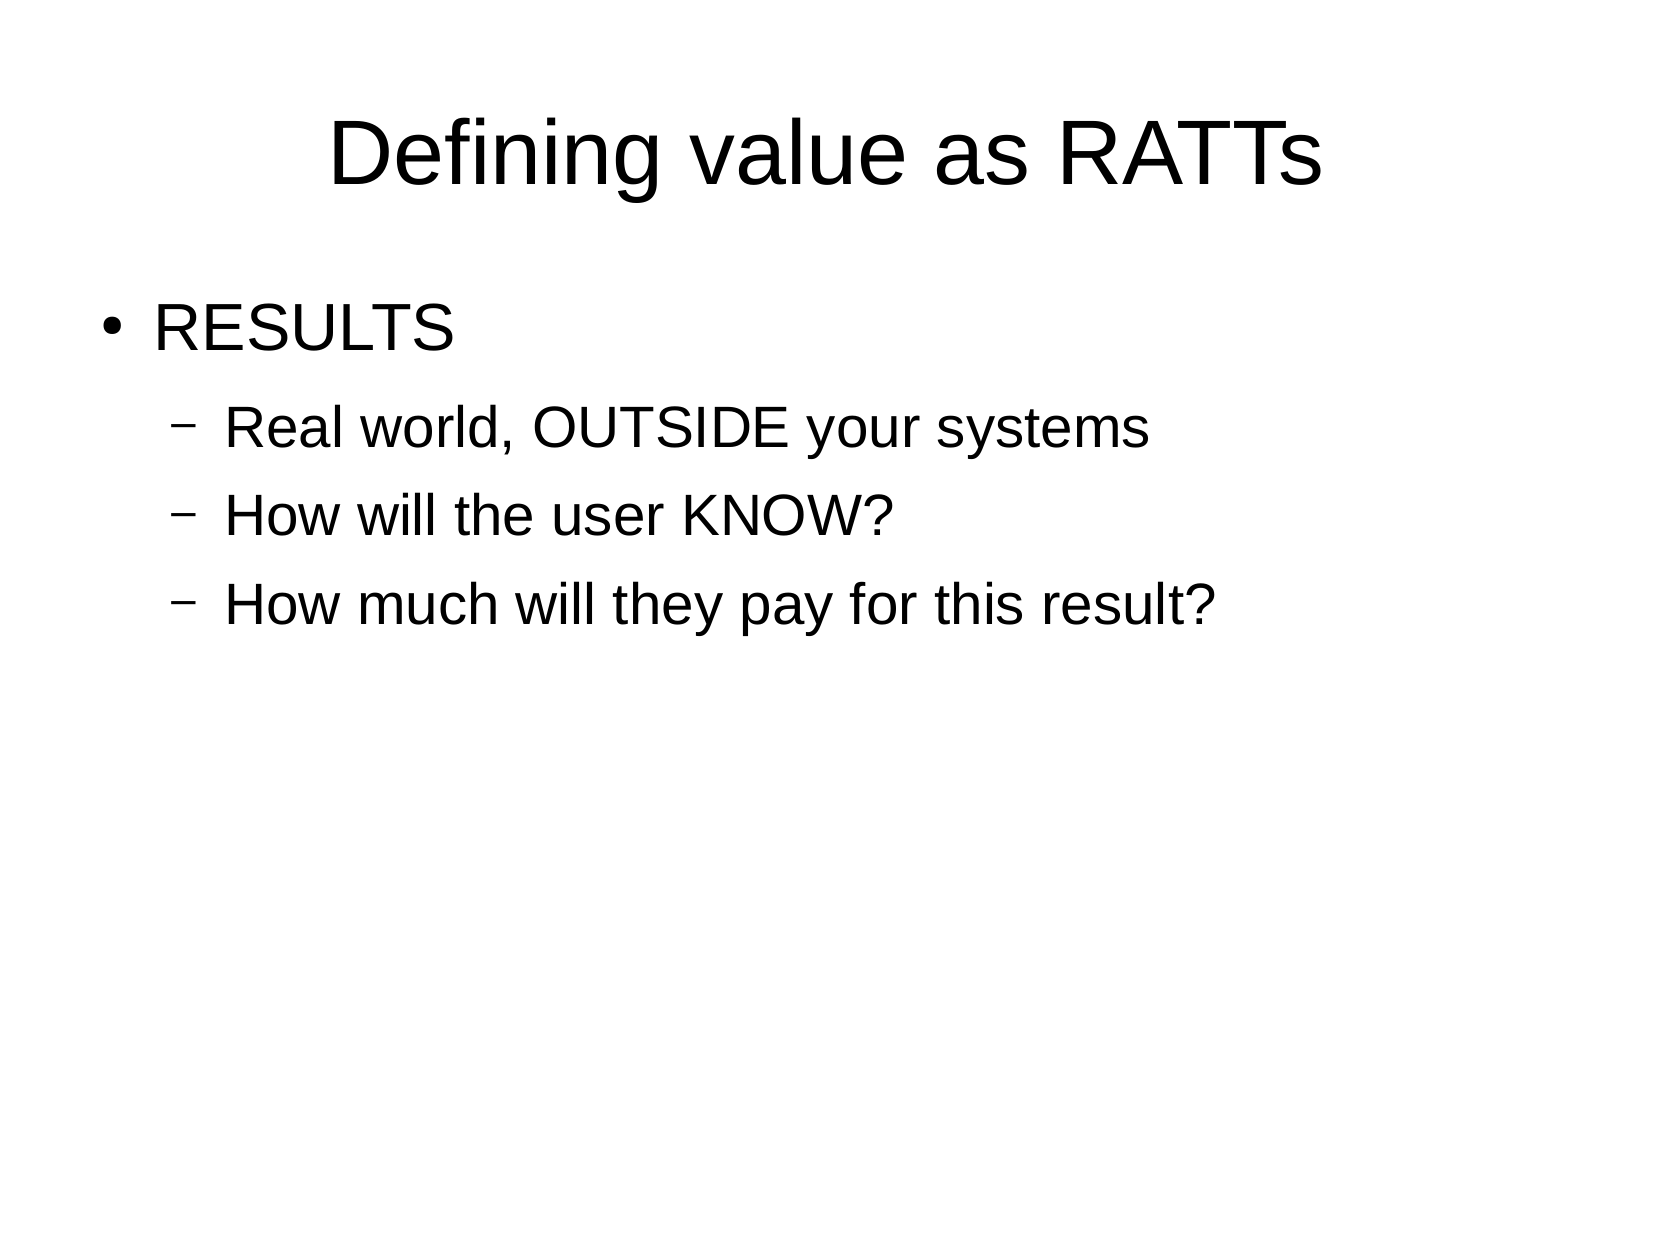

# Defining value as RATTs
RESULTS
Real world, OUTSIDE your systems
How will the user KNOW?
How much will they pay for this result?